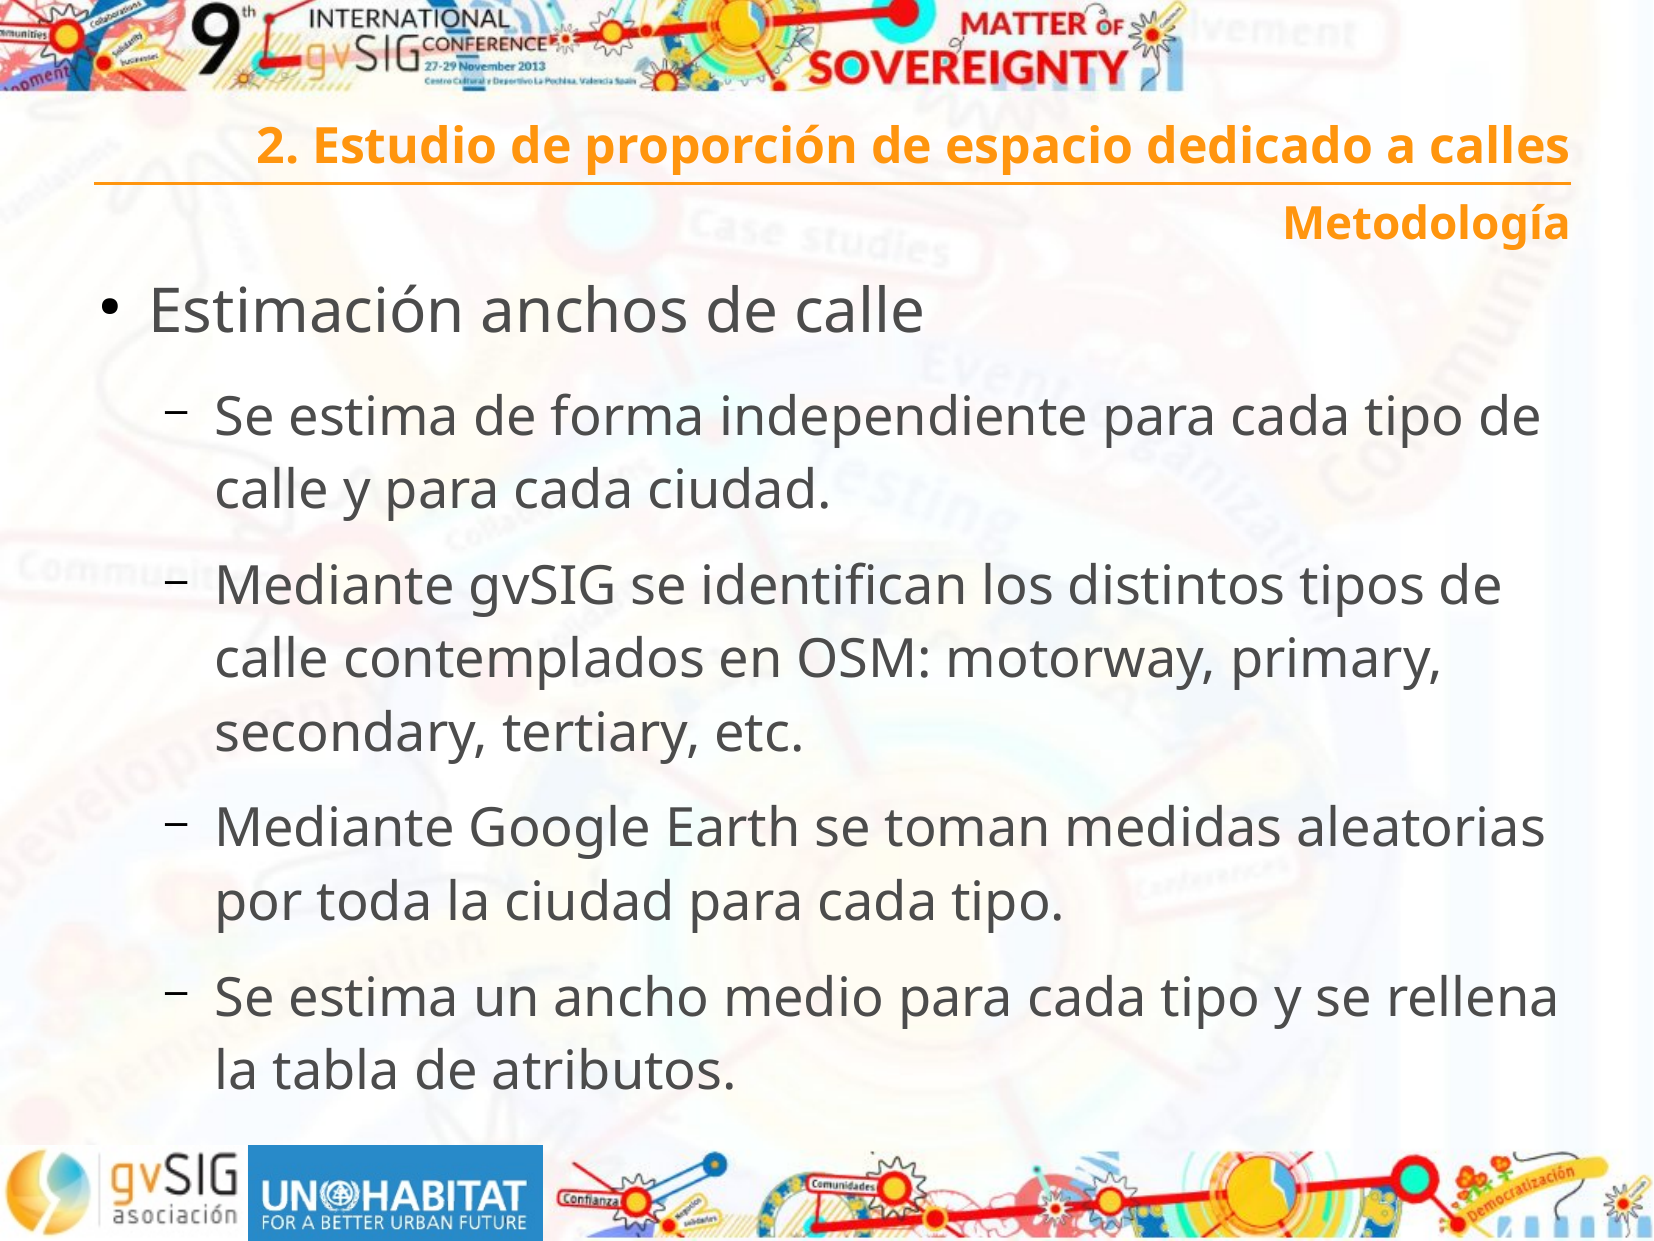

# 2. Estudio de proporción de espacio dedicado a calles
Metodología
Estimación anchos de calle
Se estima de forma independiente para cada tipo de calle y para cada ciudad.
Mediante gvSIG se identifican los distintos tipos de calle contemplados en OSM: motorway, primary, secondary, tertiary, etc.
Mediante Google Earth se toman medidas aleatorias por toda la ciudad para cada tipo.
Se estima un ancho medio para cada tipo y se rellena la tabla de atributos.